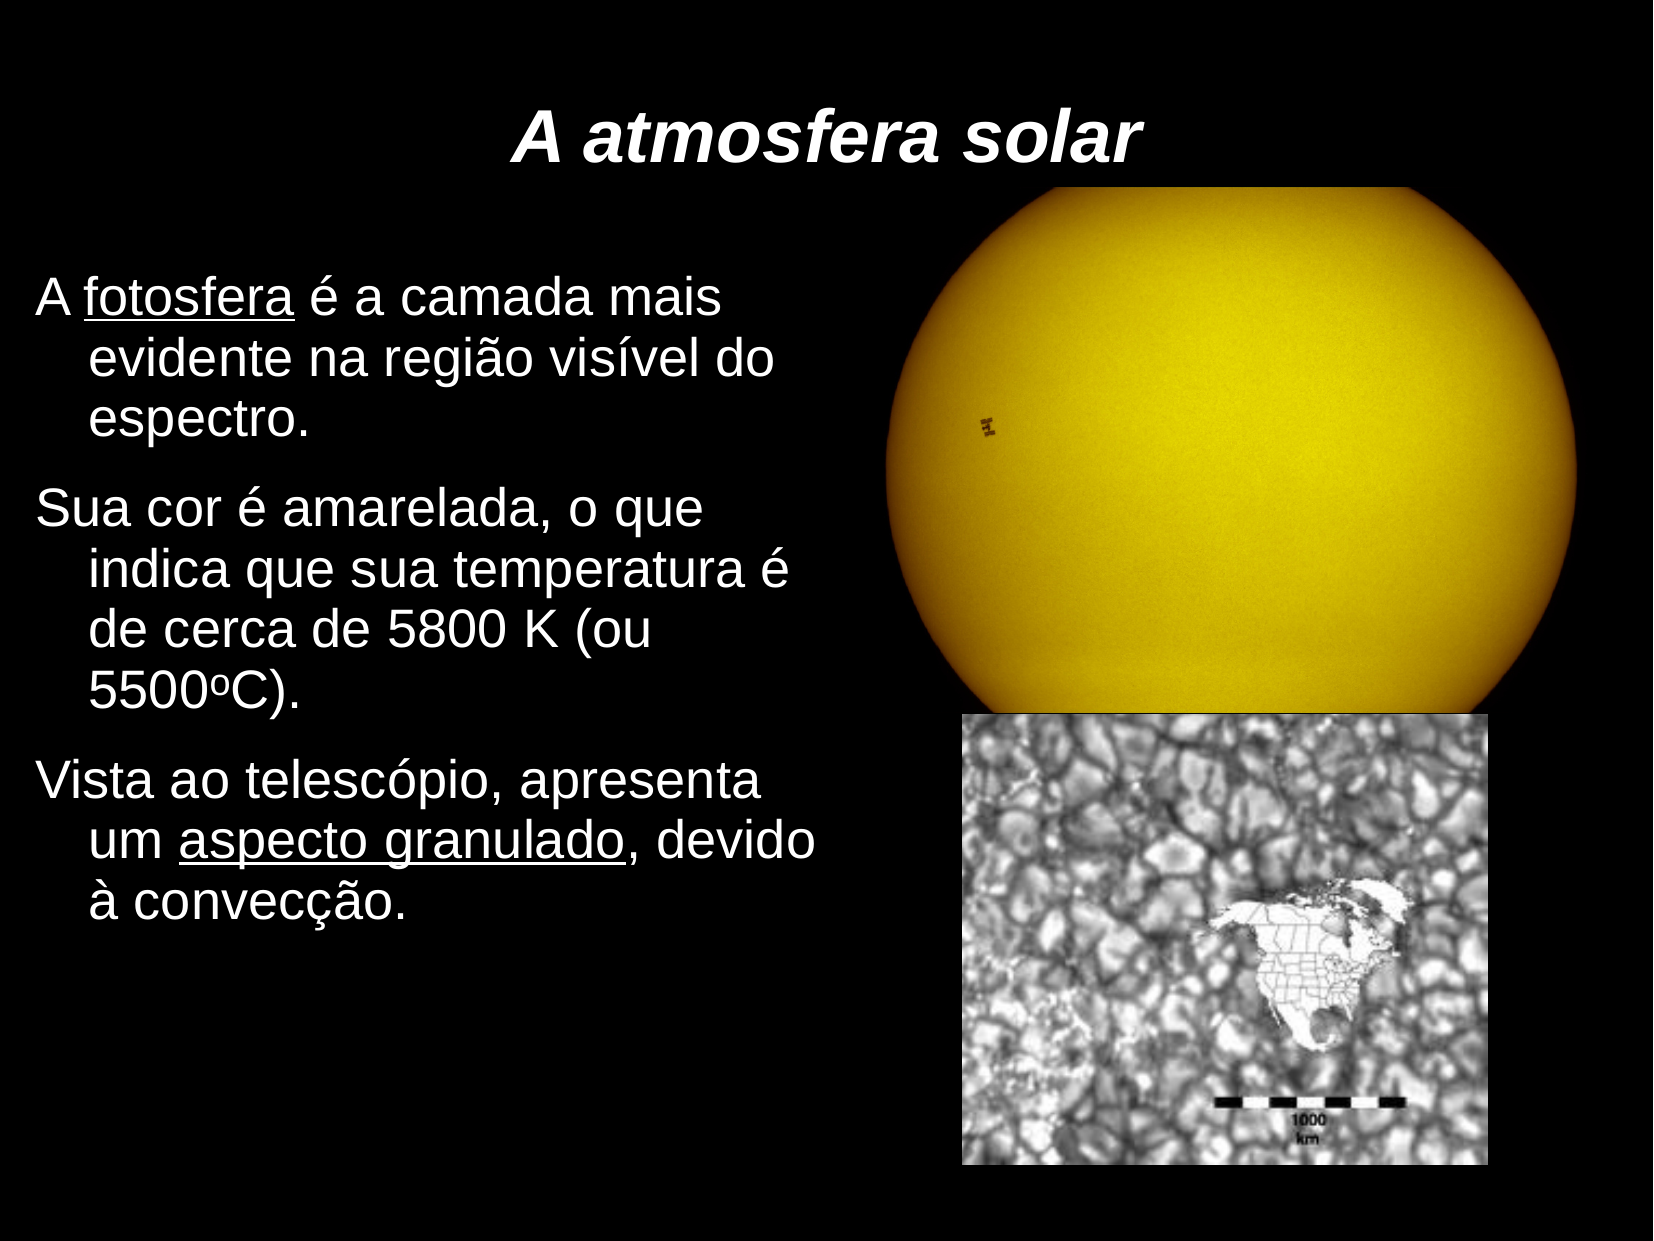

# A atmosfera solar
A fotosfera é a camada mais evidente na região visível do espectro.
Sua cor é amarelada, o que indica que sua temperatura é de cerca de 5800 K (ou 5500oC).
Vista ao telescópio, apresenta um aspecto granulado, devido à convecção.